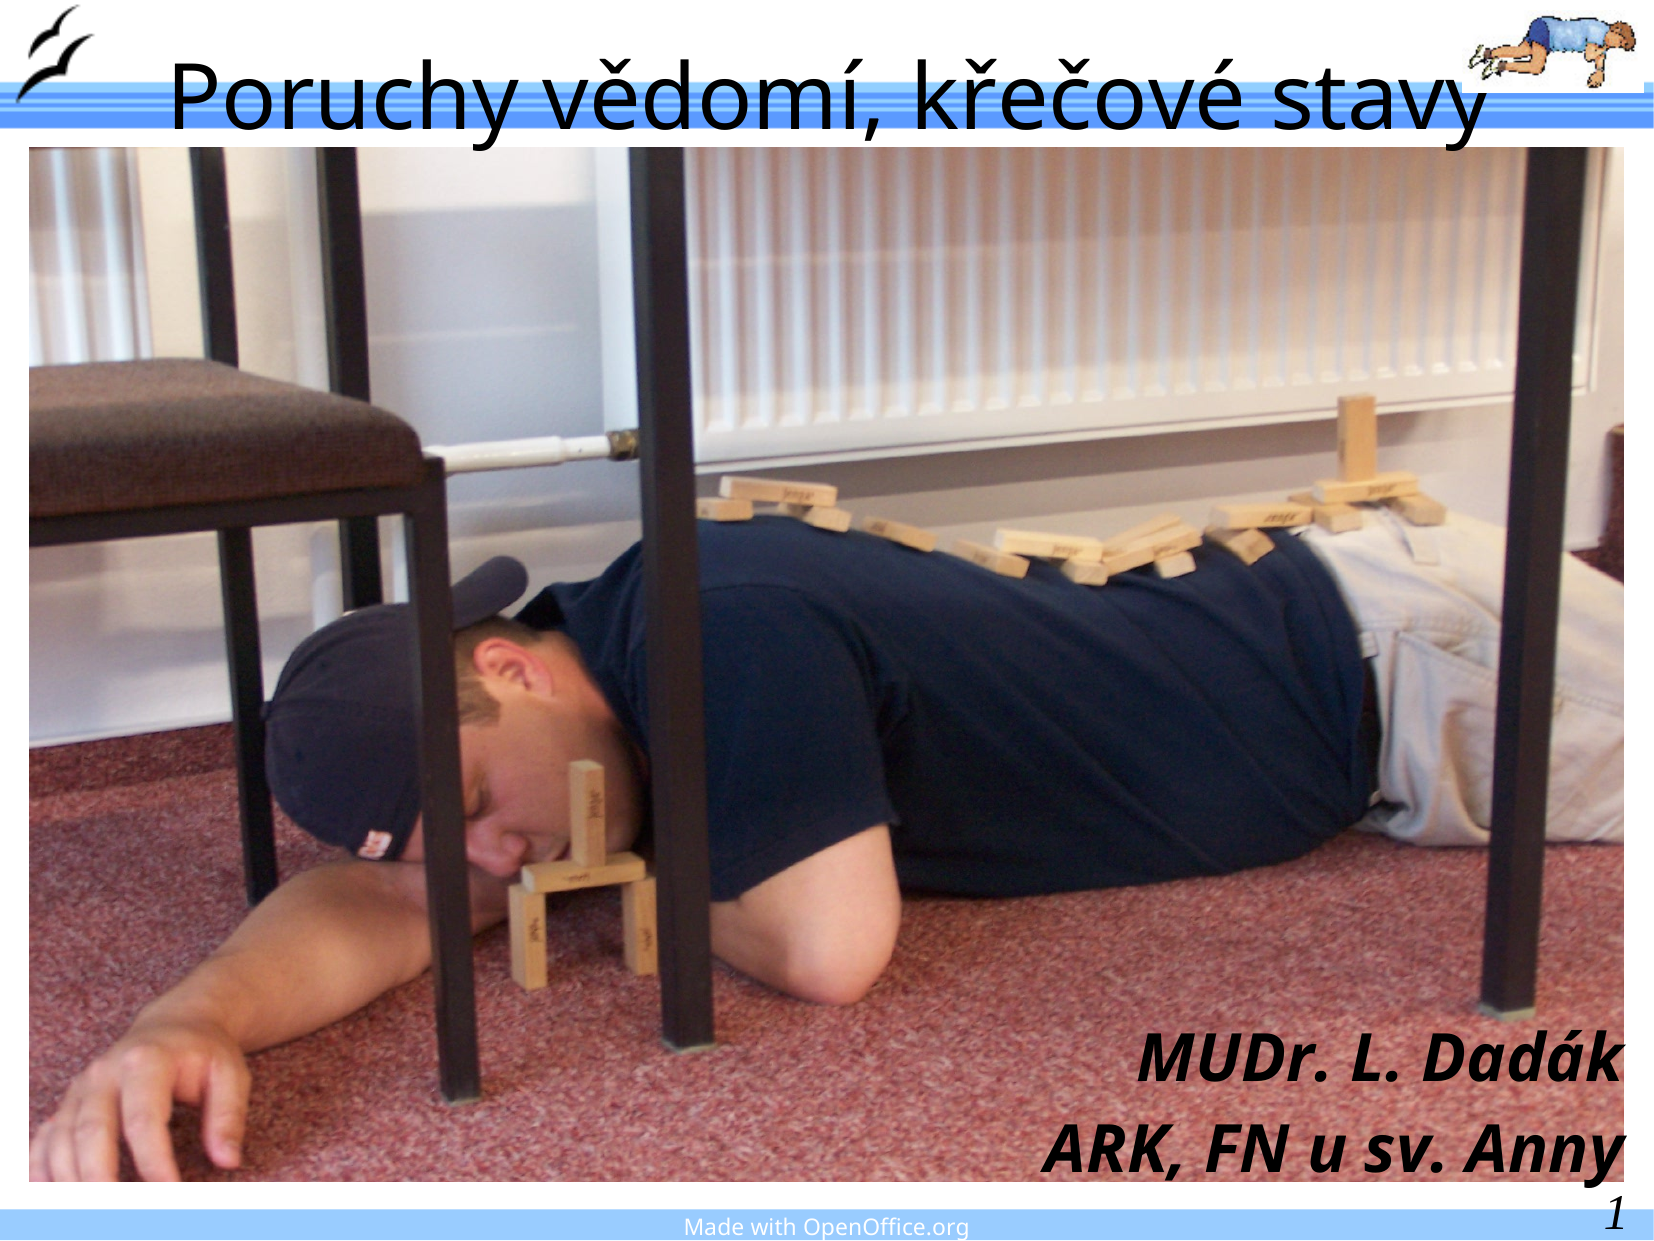

# Poruchy vědomí, křečové stavy
MUDr. L. Dadák
ARK, FN u sv. Anny